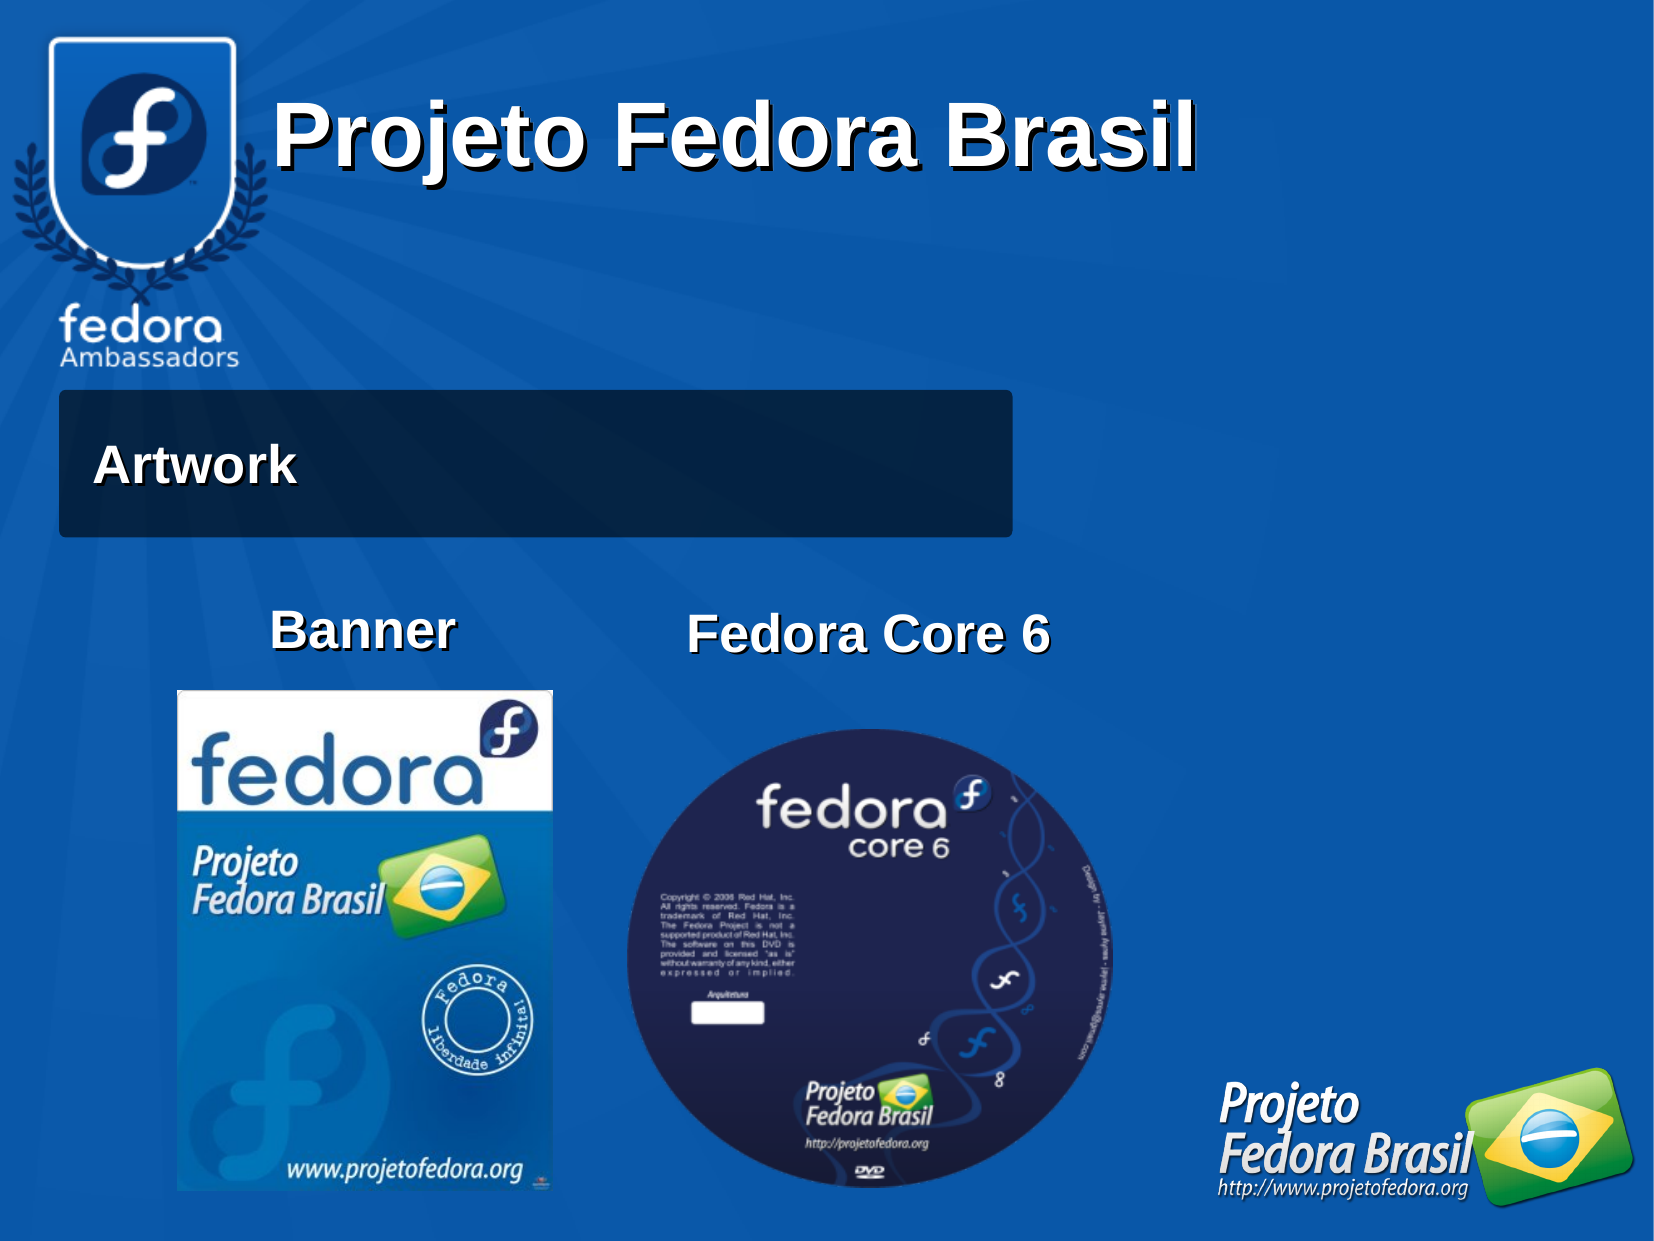

# Projeto Fedora Brasil
Artwork
Banner
Fedora Core 6